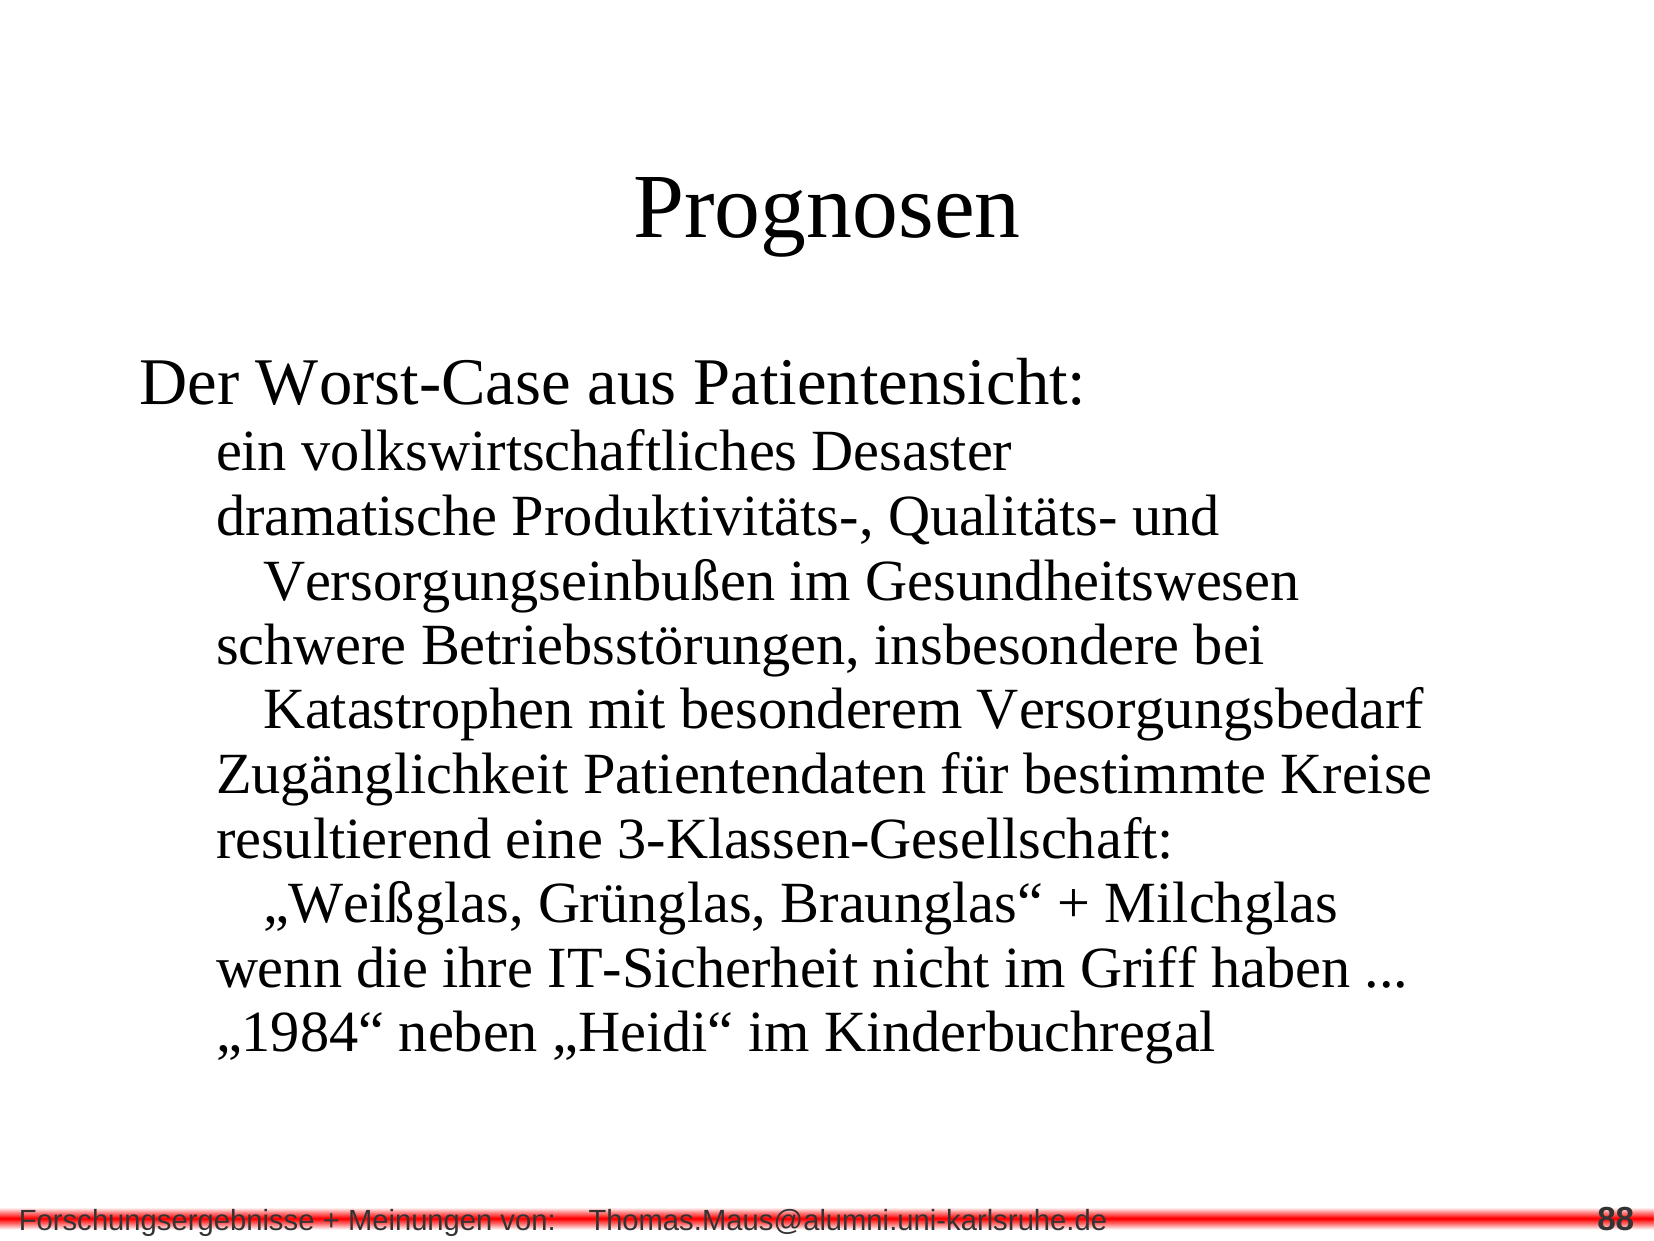

# Prognosen
Der Worst-Case aus Patientensicht:
ein volkswirtschaftliches Desaster
dramatische Produktivitäts-, Qualitäts- und Versorgungseinbußen im Gesundheitswesen
schwere Betriebsstörungen, insbesondere bei Katastrophen mit besonderem Versorgungsbedarf
Zugänglichkeit Patientendaten für bestimmte Kreise
resultierend eine 3-Klassen-Gesellschaft:
„Weißglas, Grünglas, Braunglas“ + Milchglas
wenn die ihre IT-Sicherheit nicht im Griff haben ...
„1984“ neben „Heidi“ im Kinderbuchregal